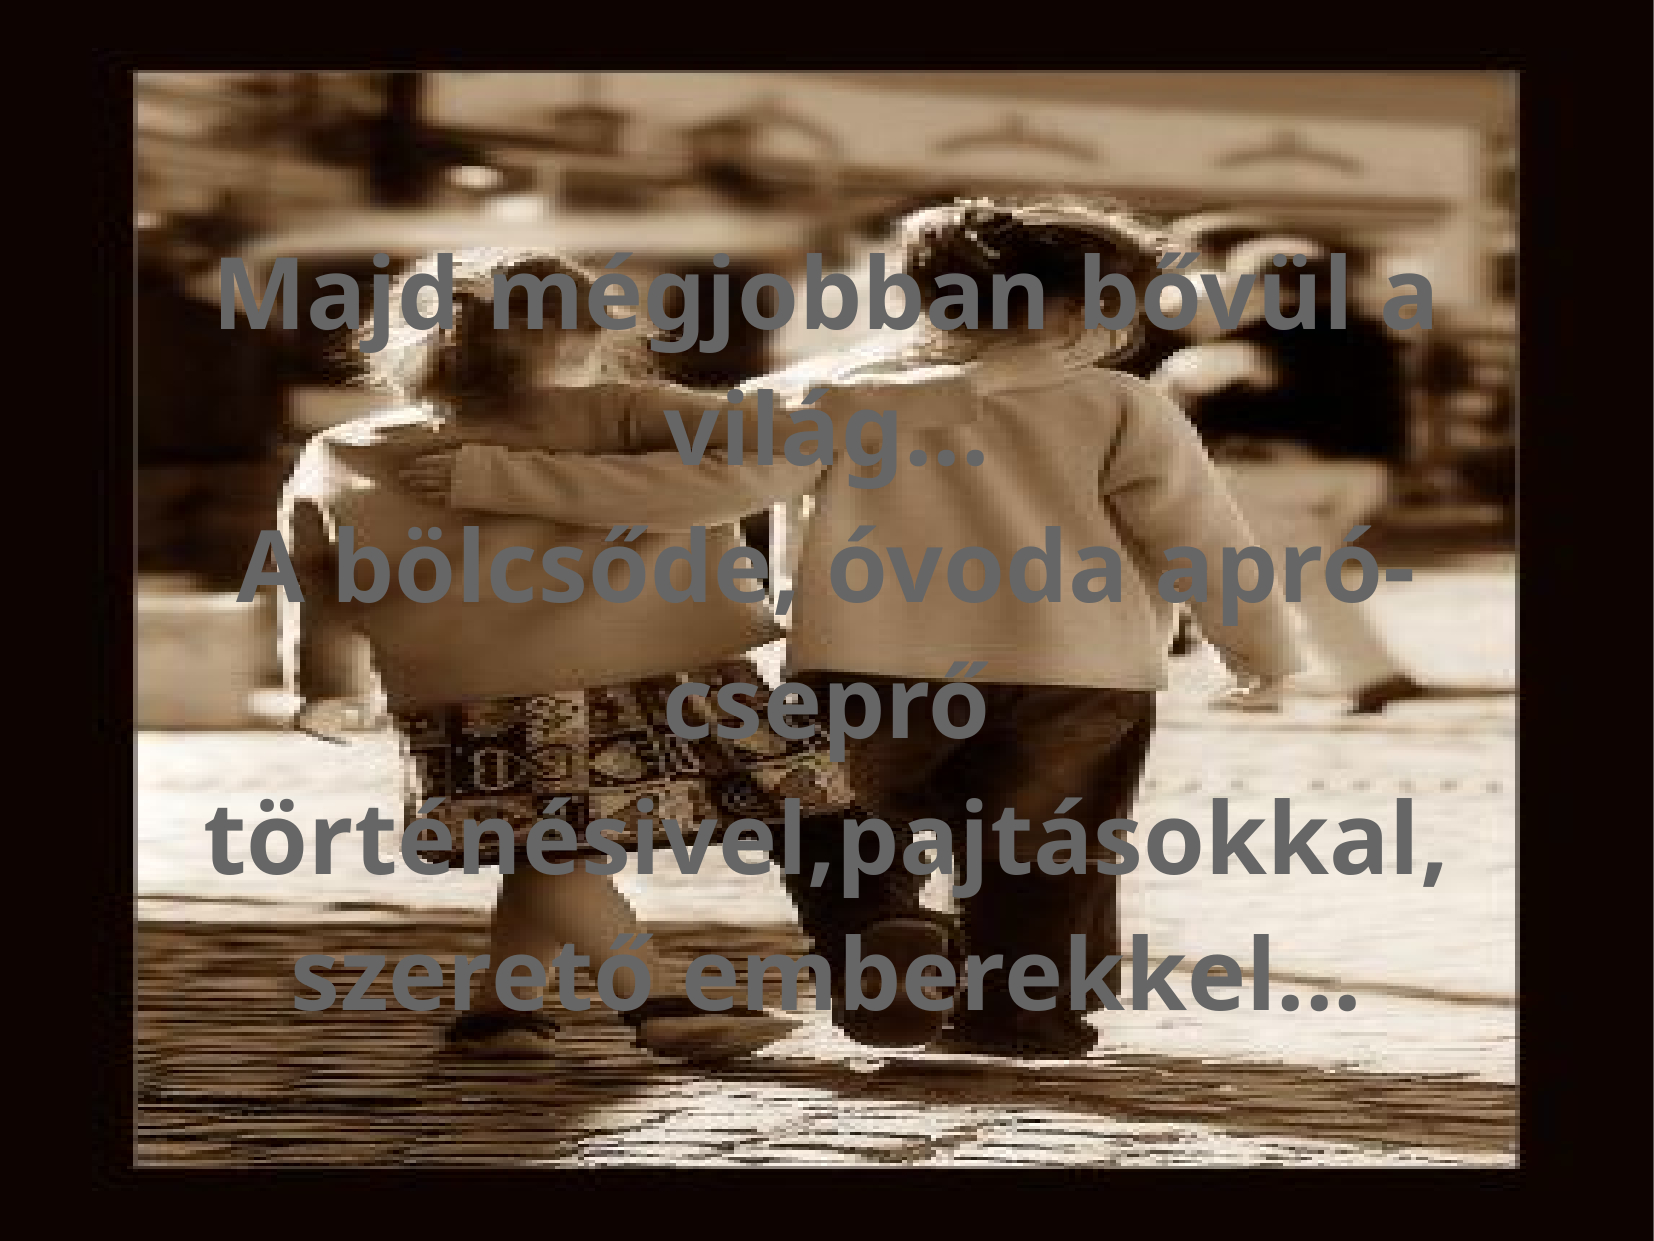

# Majd mégjobban bővül a világ...
A bölcsőde, óvoda apró-cseprő történésivel,pajtásokkal, szerető emberekkel...